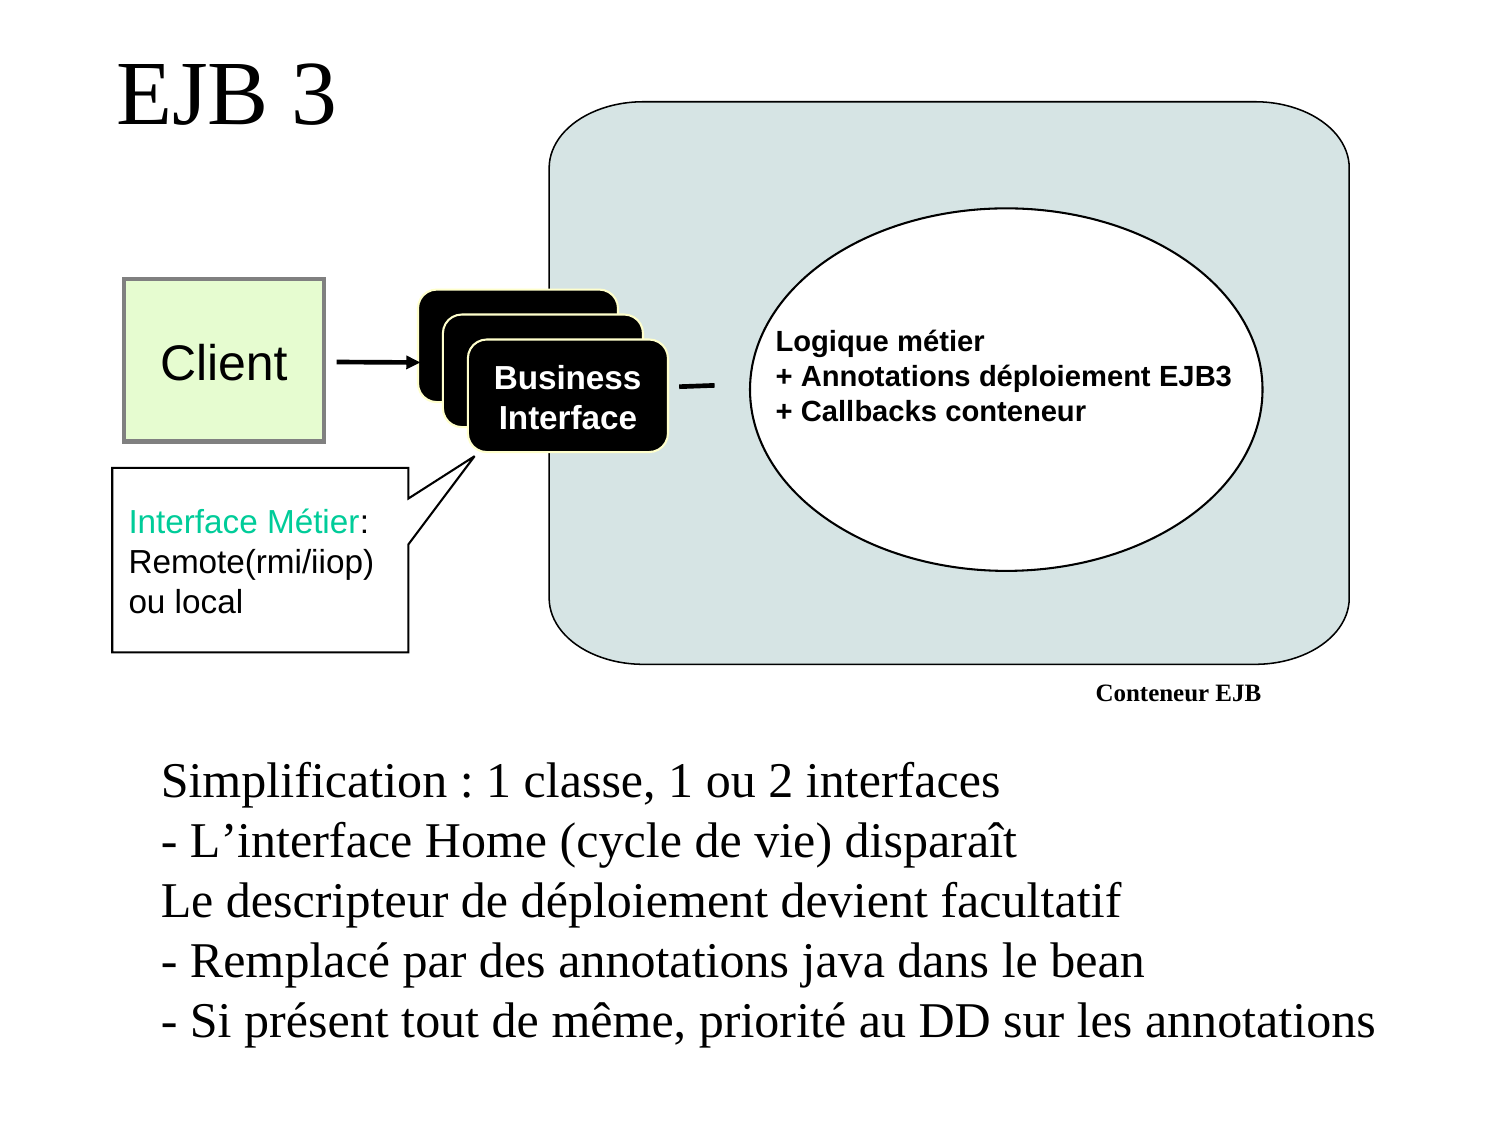

# EJB 3
Client
Logique métier
+ Annotations déploiement EJB3
+ Callbacks conteneur
Business
Interface
Interface Métier:
Remote(rmi/iiop)
ou local
Conteneur EJB
Simplification : 1 classe, 1 ou 2 interfaces
- L’interface Home (cycle de vie) disparaît
Le descripteur de déploiement devient facultatif
- Remplacé par des annotations java dans le bean
- Si présent tout de même, priorité au DD sur les annotations